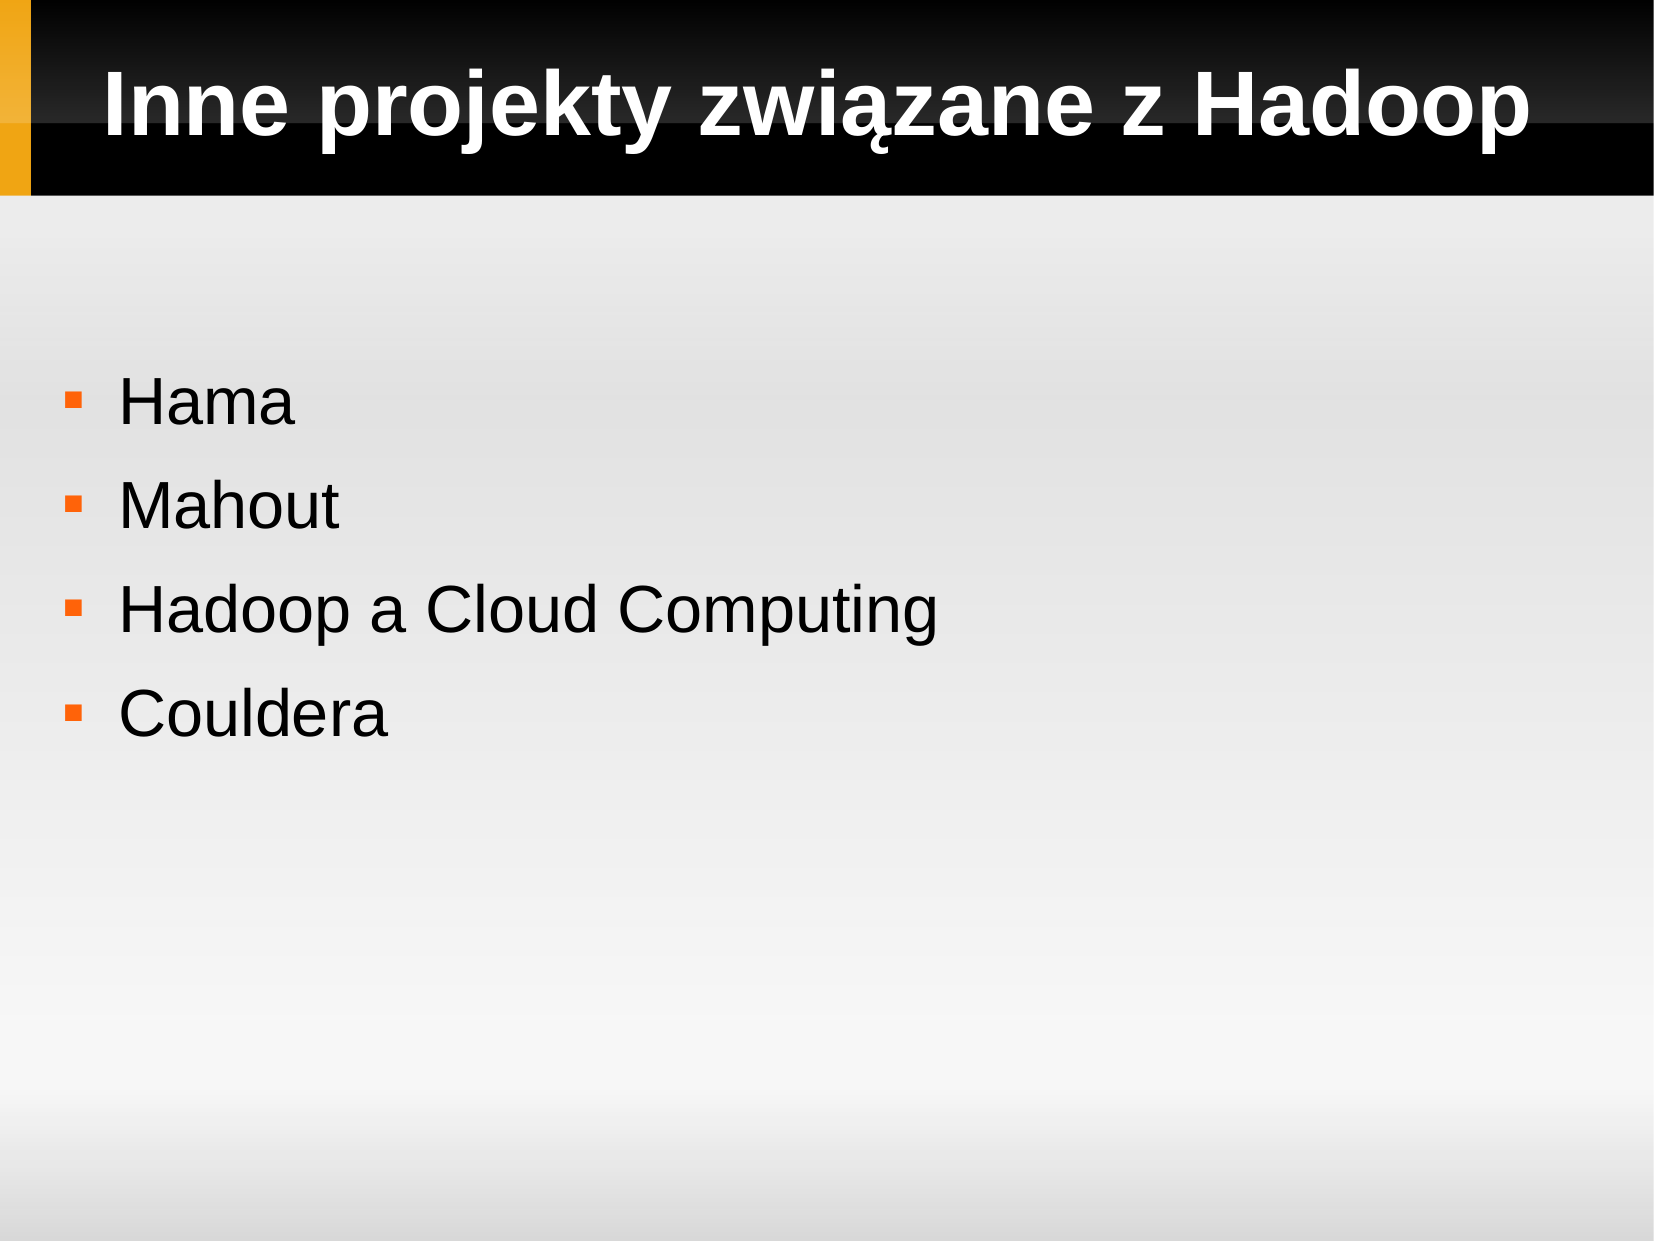

#
 Inne projekty związane z Hadoop
Hama
Mahout
Hadoop a Cloud Computing
Couldera